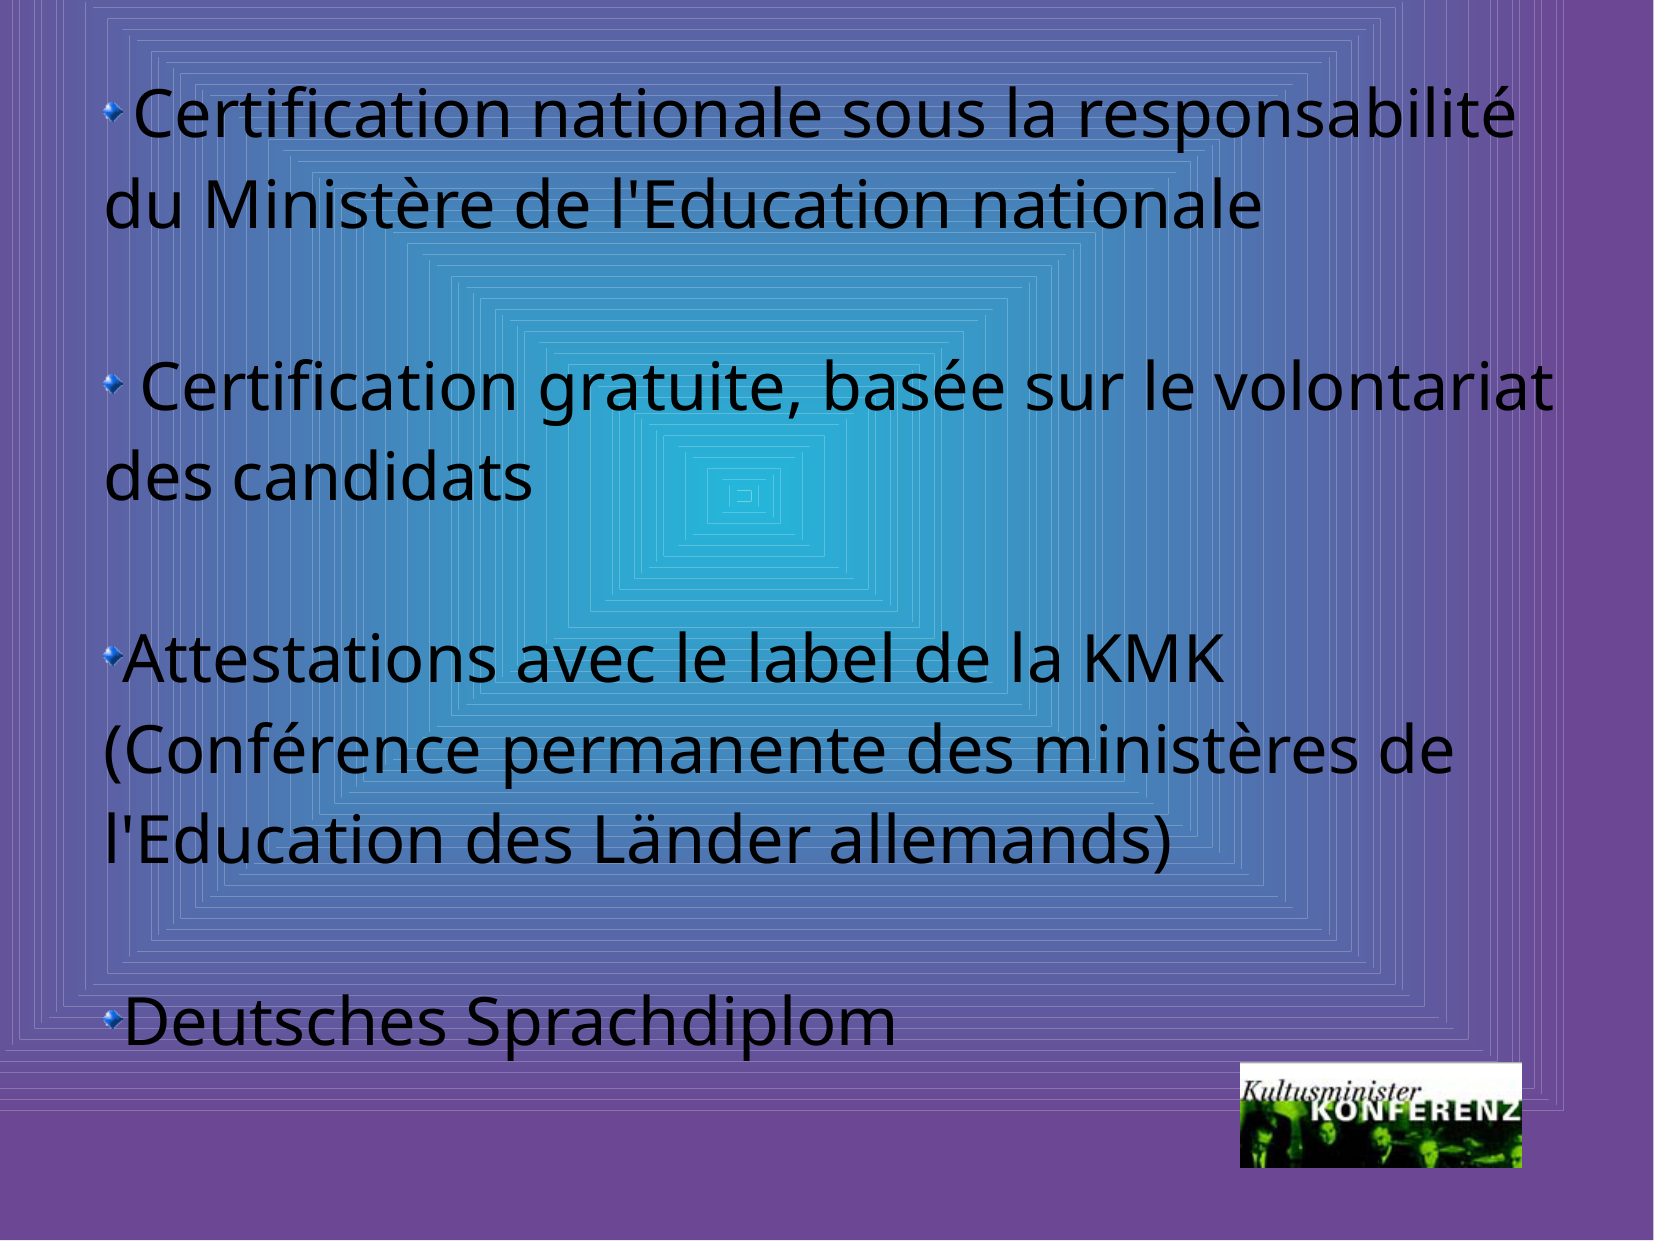

Certification nationale sous la responsabilité du Ministère de l'Education nationale
 Certification gratuite, basée sur le volontariat des candidats
Attestations avec le label de la KMK (Conférence permanente des ministères de l'Education des Länder allemands)
Deutsches Sprachdiplom